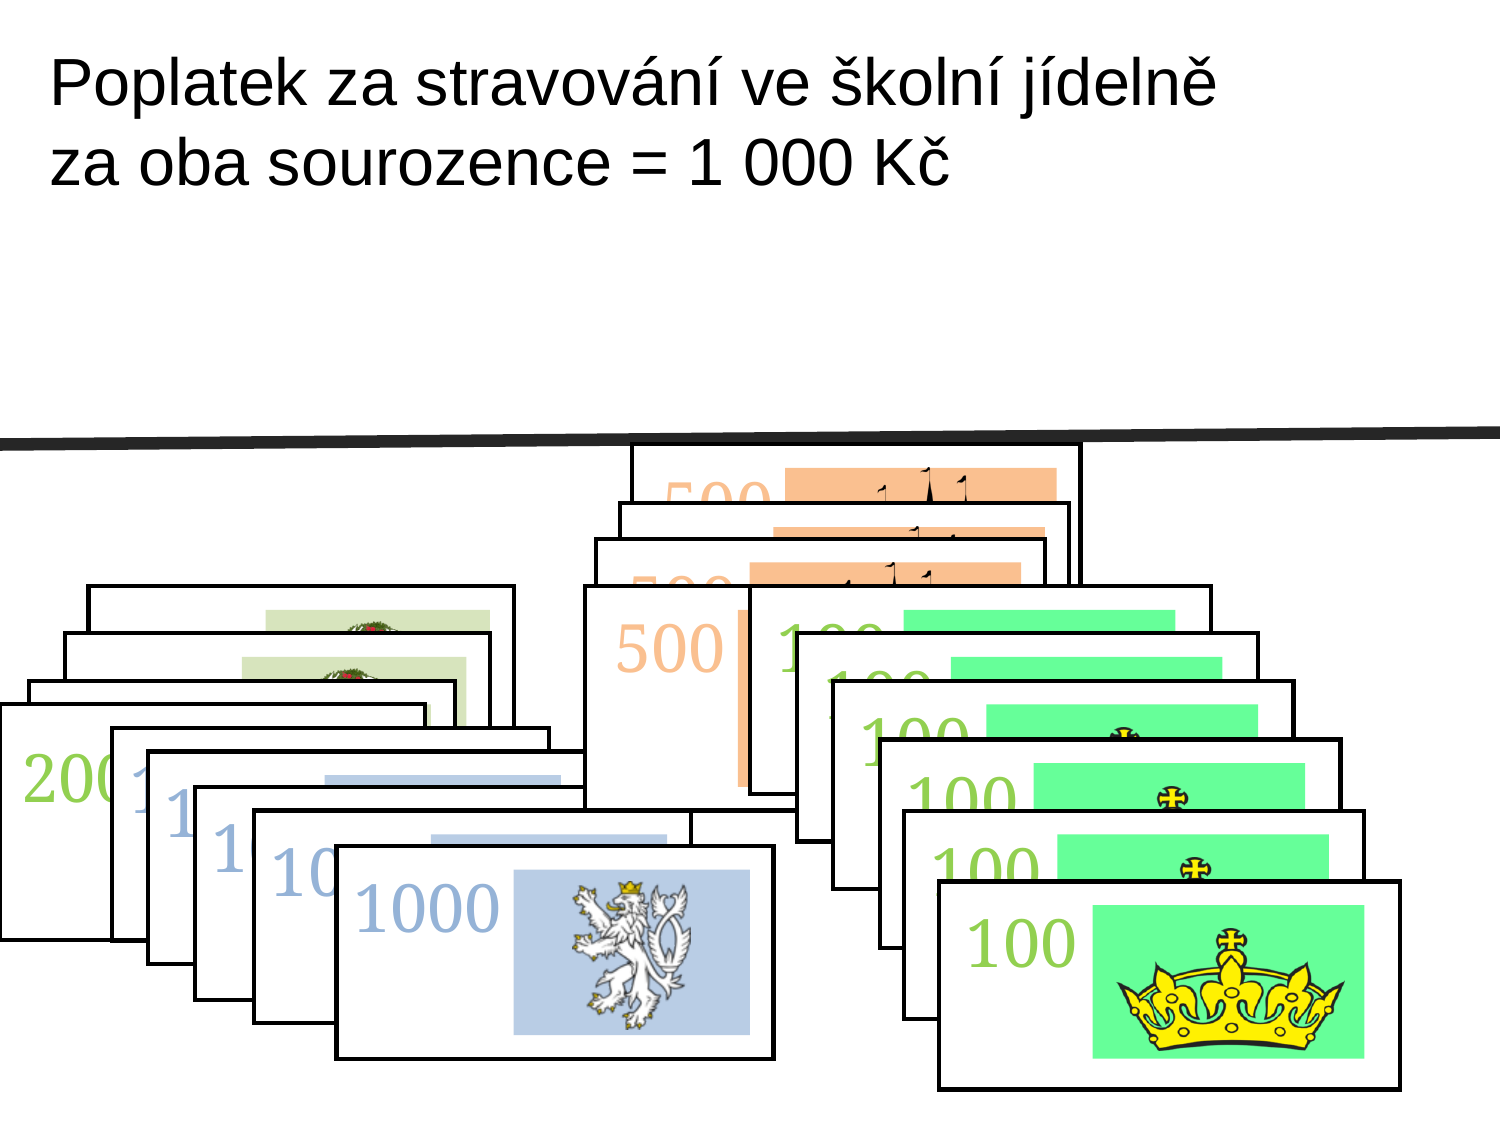

Poplatek za stravování ve školní jídelně
za oba sourozence = 1 000 Kč
500
500
500
2000
500
100
2000
100
2000
100
2000
1000
100
1000
1000
1000
100
1000
100